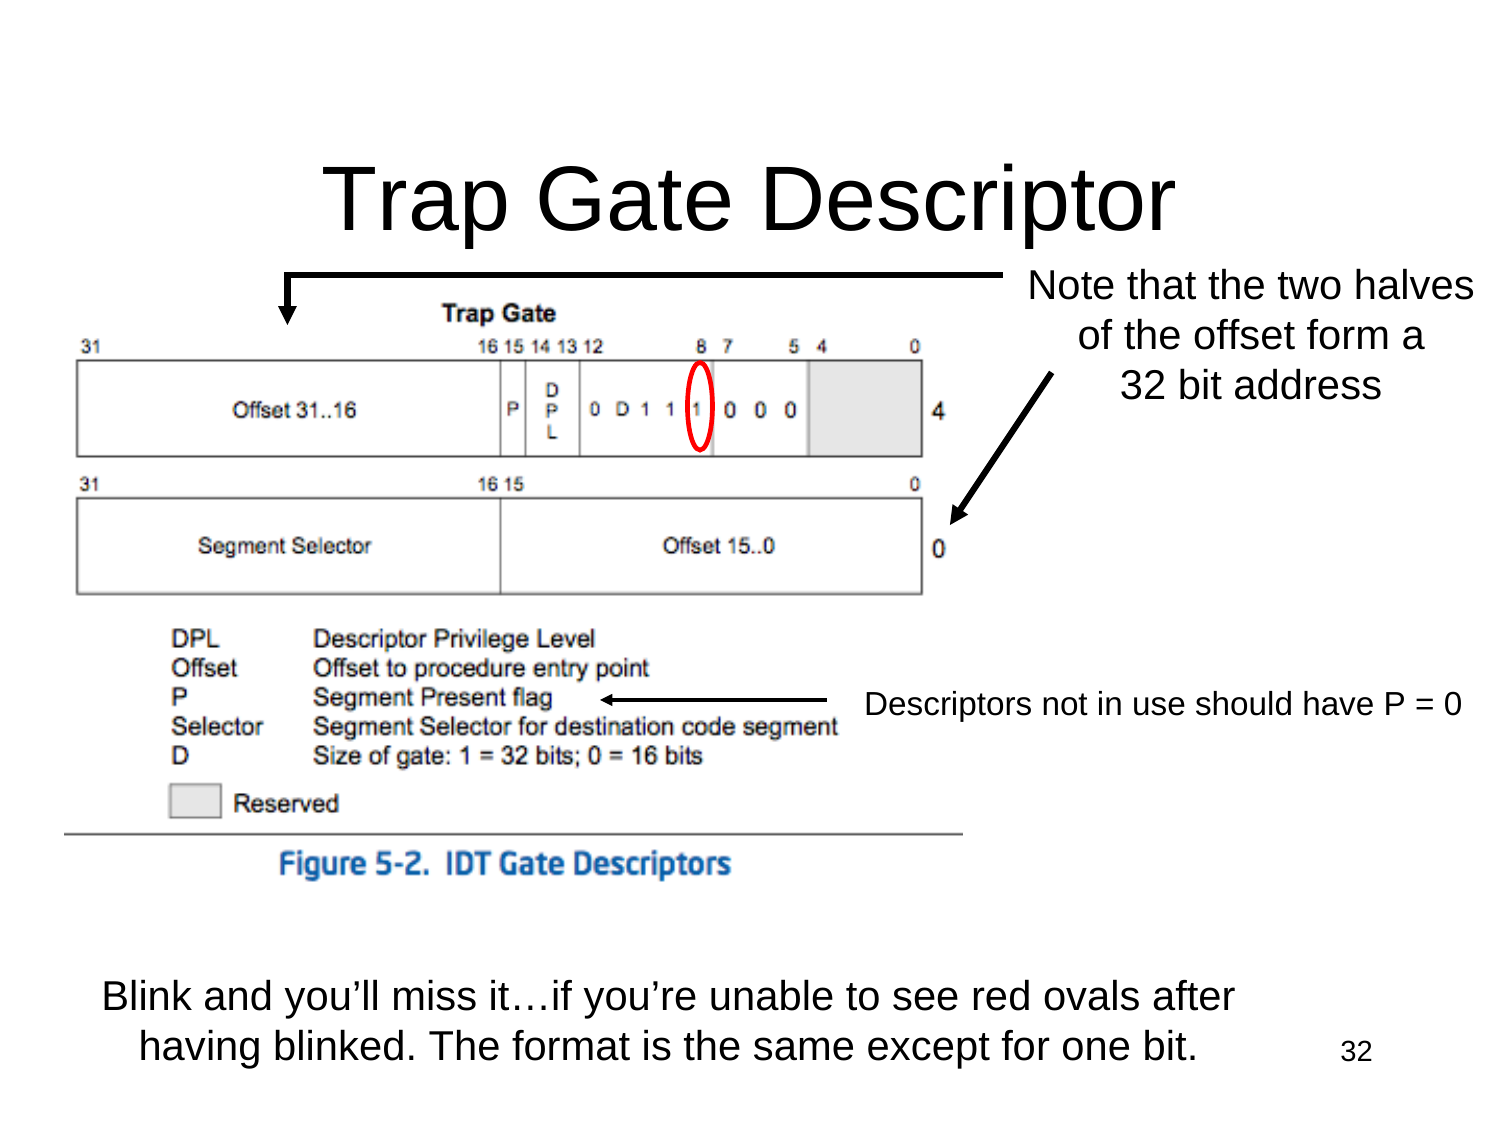

# Trap Gate Descriptor
Note that the two halves
of the offset form a
32 bit address
Descriptors not in use should have P = 0
Blink and you’ll miss it…if you’re unable to see red ovals after having blinked. The format is the same except for one bit.